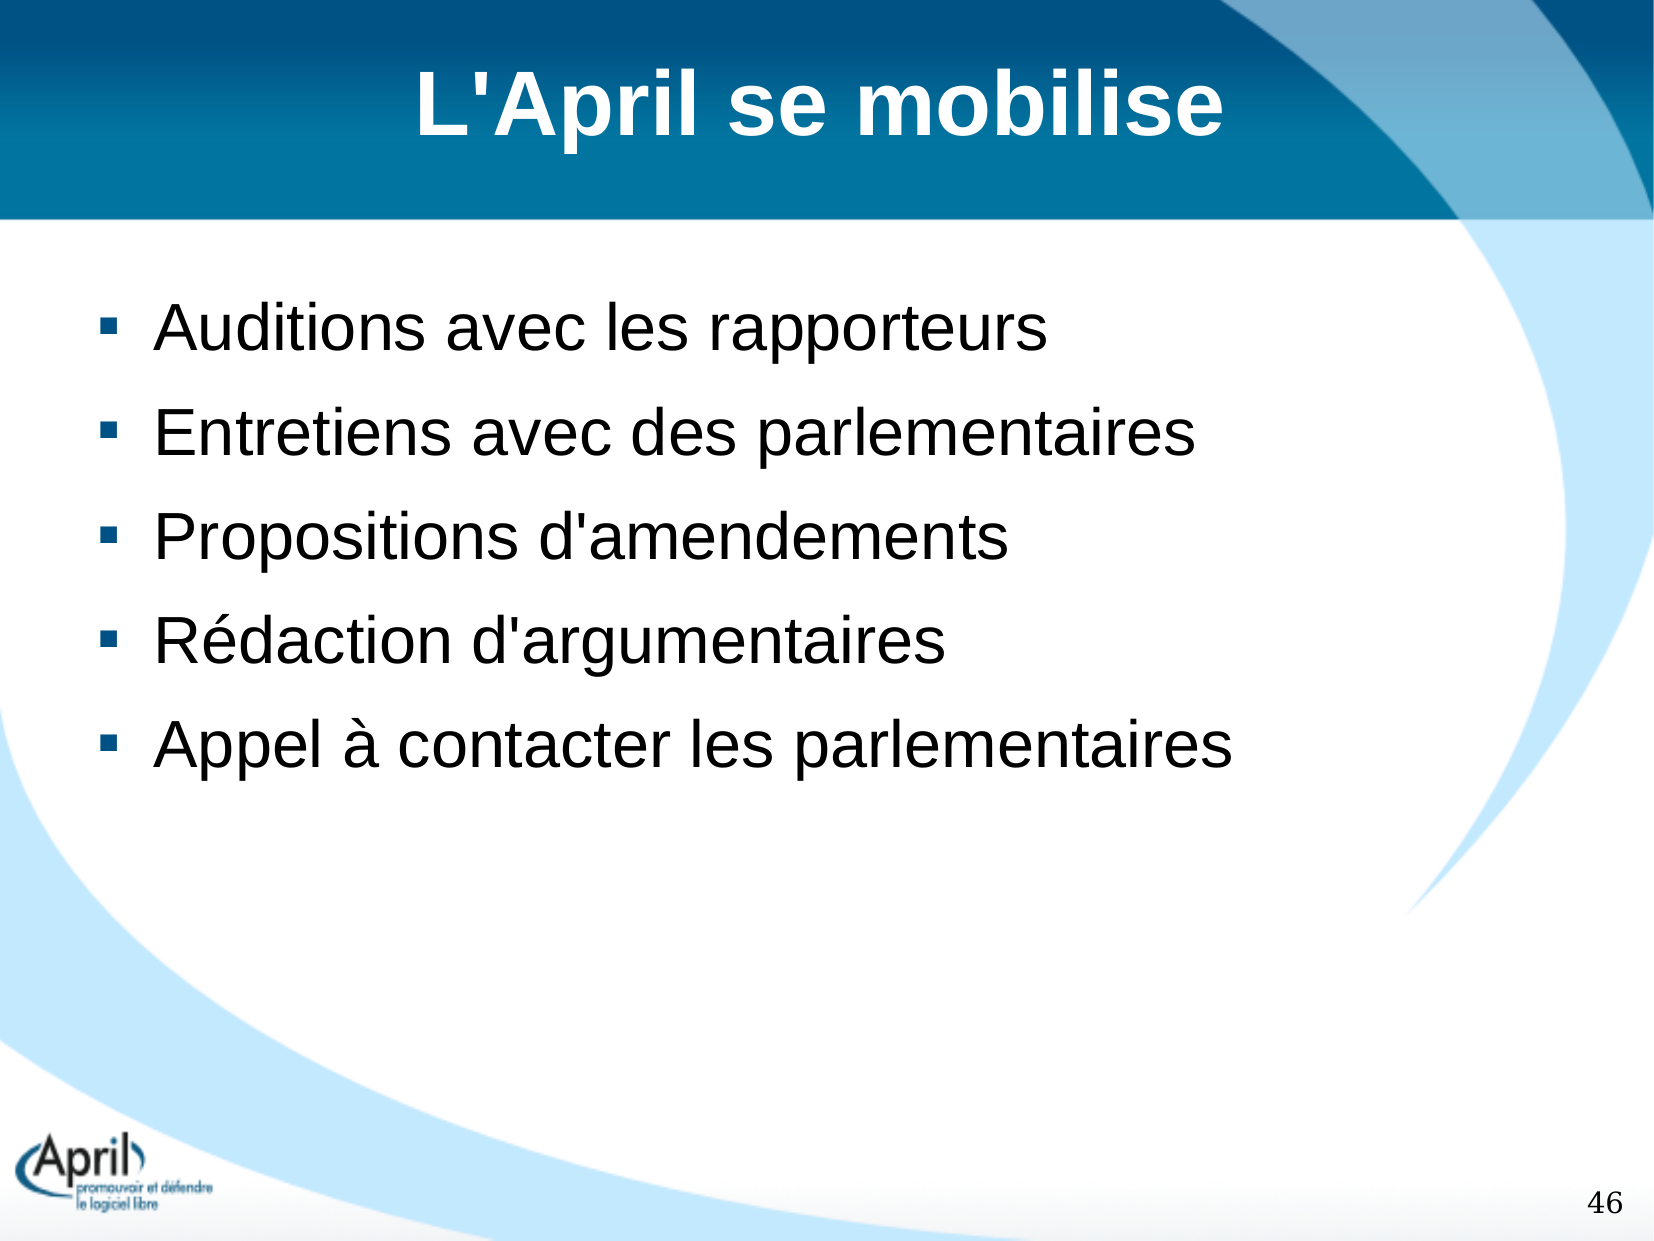

# L'April se mobilise
Auditions avec les rapporteurs
Entretiens avec des parlementaires
Propositions d'amendements
Rédaction d'argumentaires
Appel à contacter les parlementaires
46